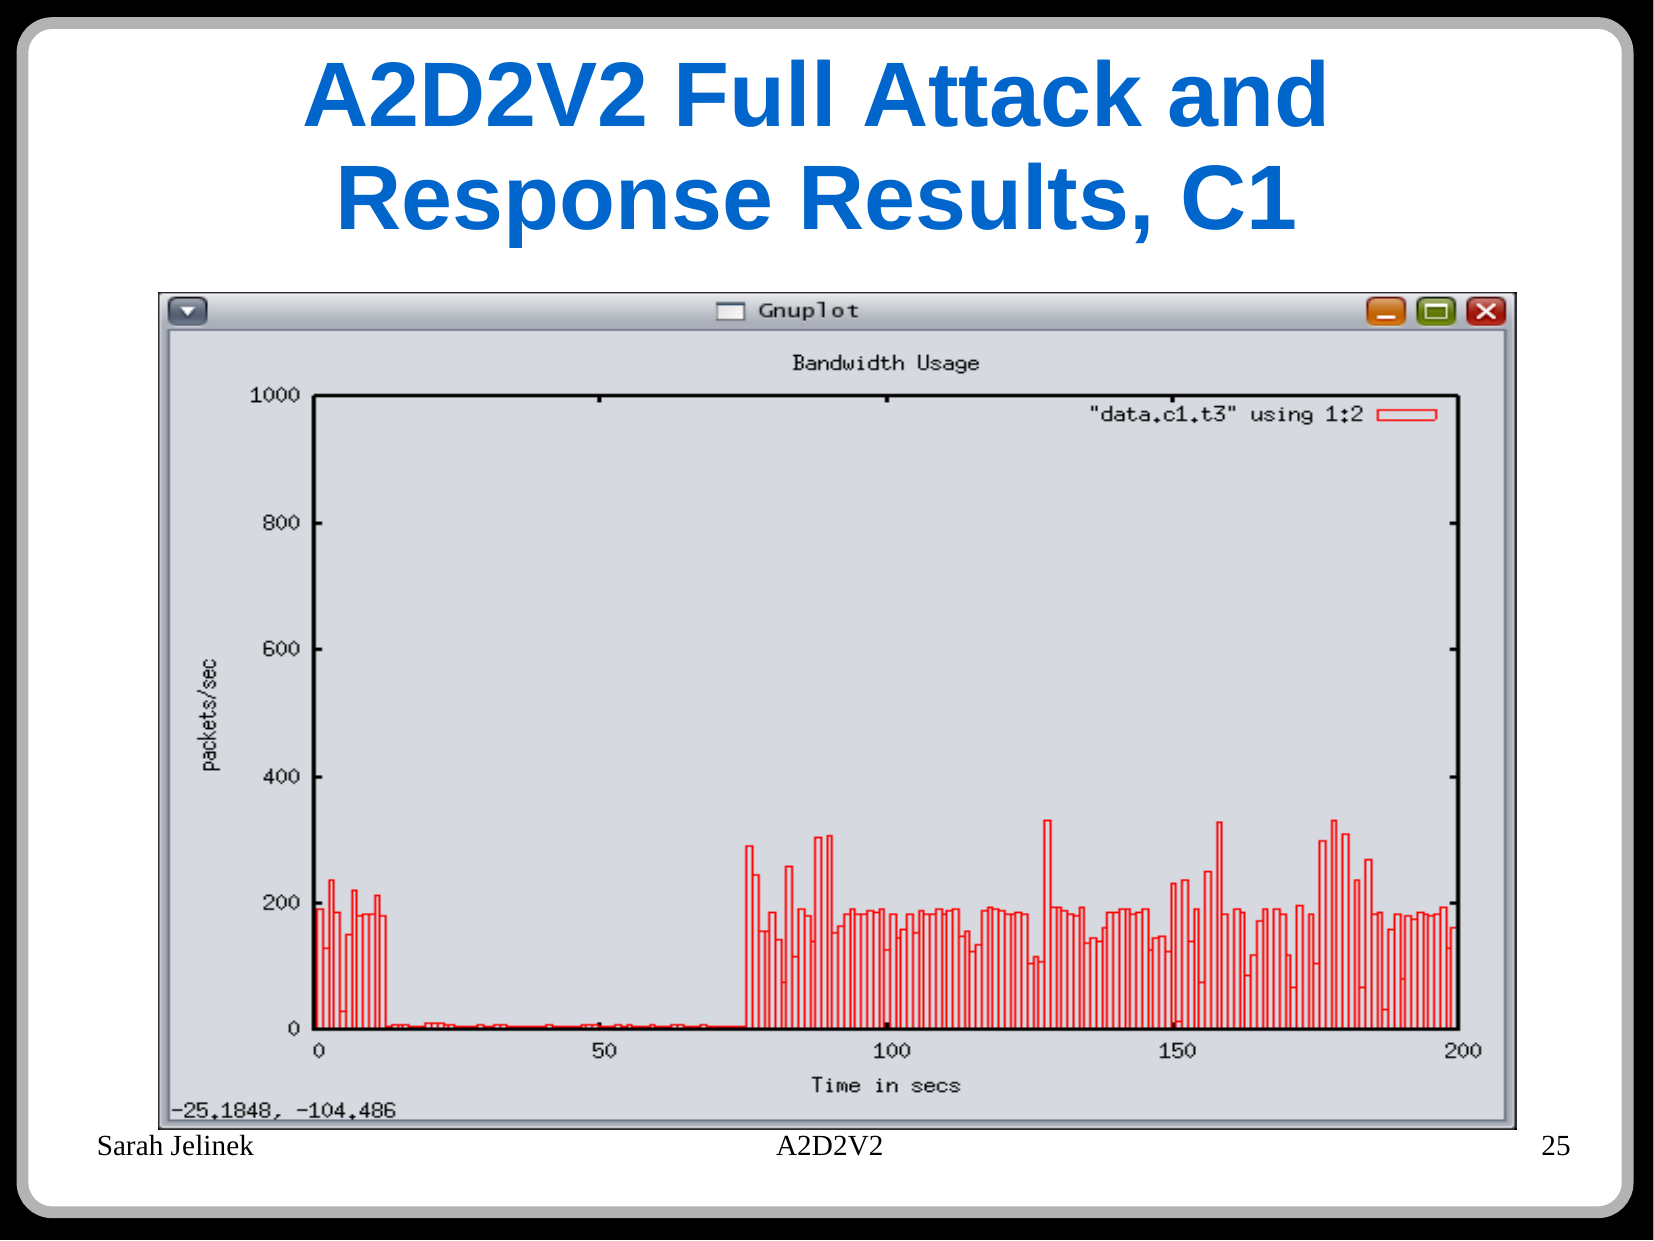

# A2D2V2 Full Attack and Response Results, C1
Sarah Jelinek A2D2V2
25